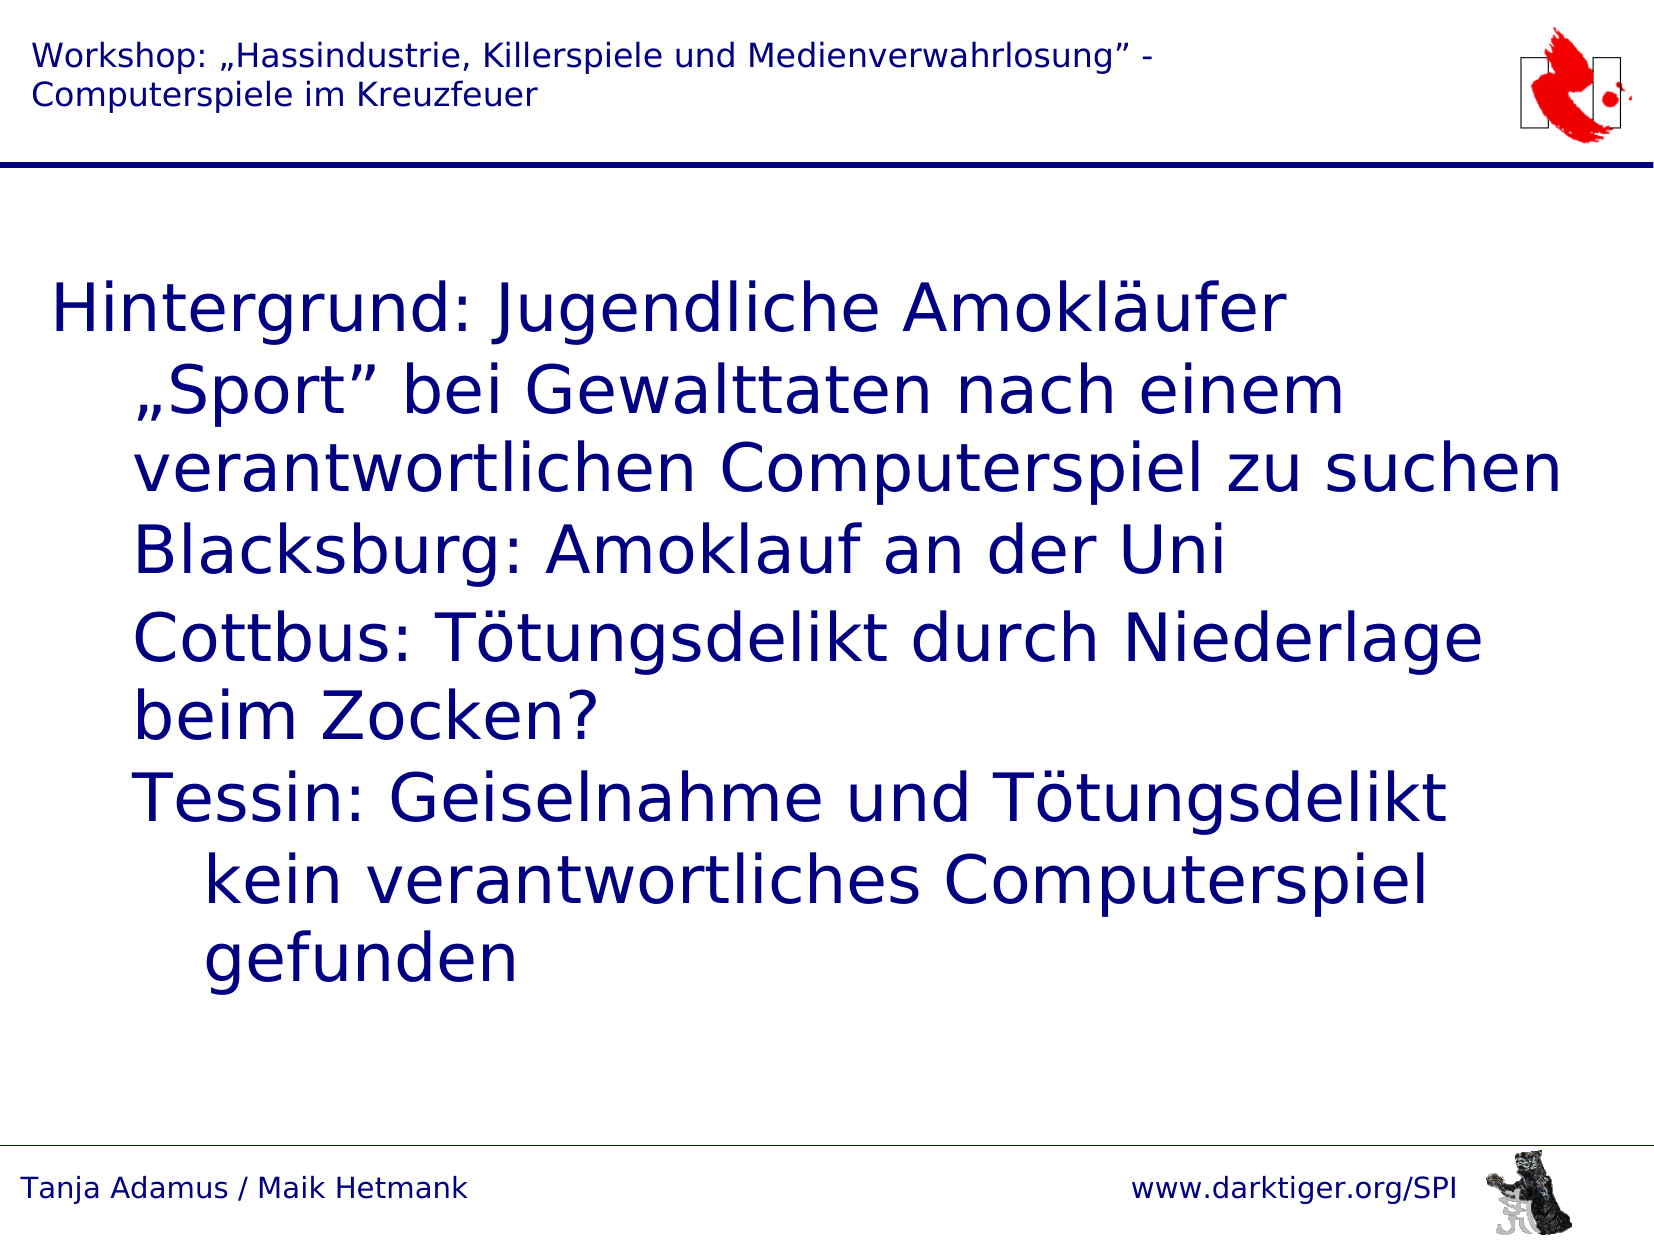

Workshop: „Hassindustrie, Killerspiele und Medienverwahrlosung” - Computerspiele im Kreuzfeuer
Hintergrund: Jugendliche Amokläufer
„Sport” bei Gewalttaten nach einem verantwortlichen Computerspiel zu suchen
Blacksburg: Amoklauf an der Uni
Cottbus: Tötungsdelikt durch Niederlage beim Zocken?
Tessin: Geiselnahme und Tötungsdelikt
kein verantwortliches Computerspiel gefunden